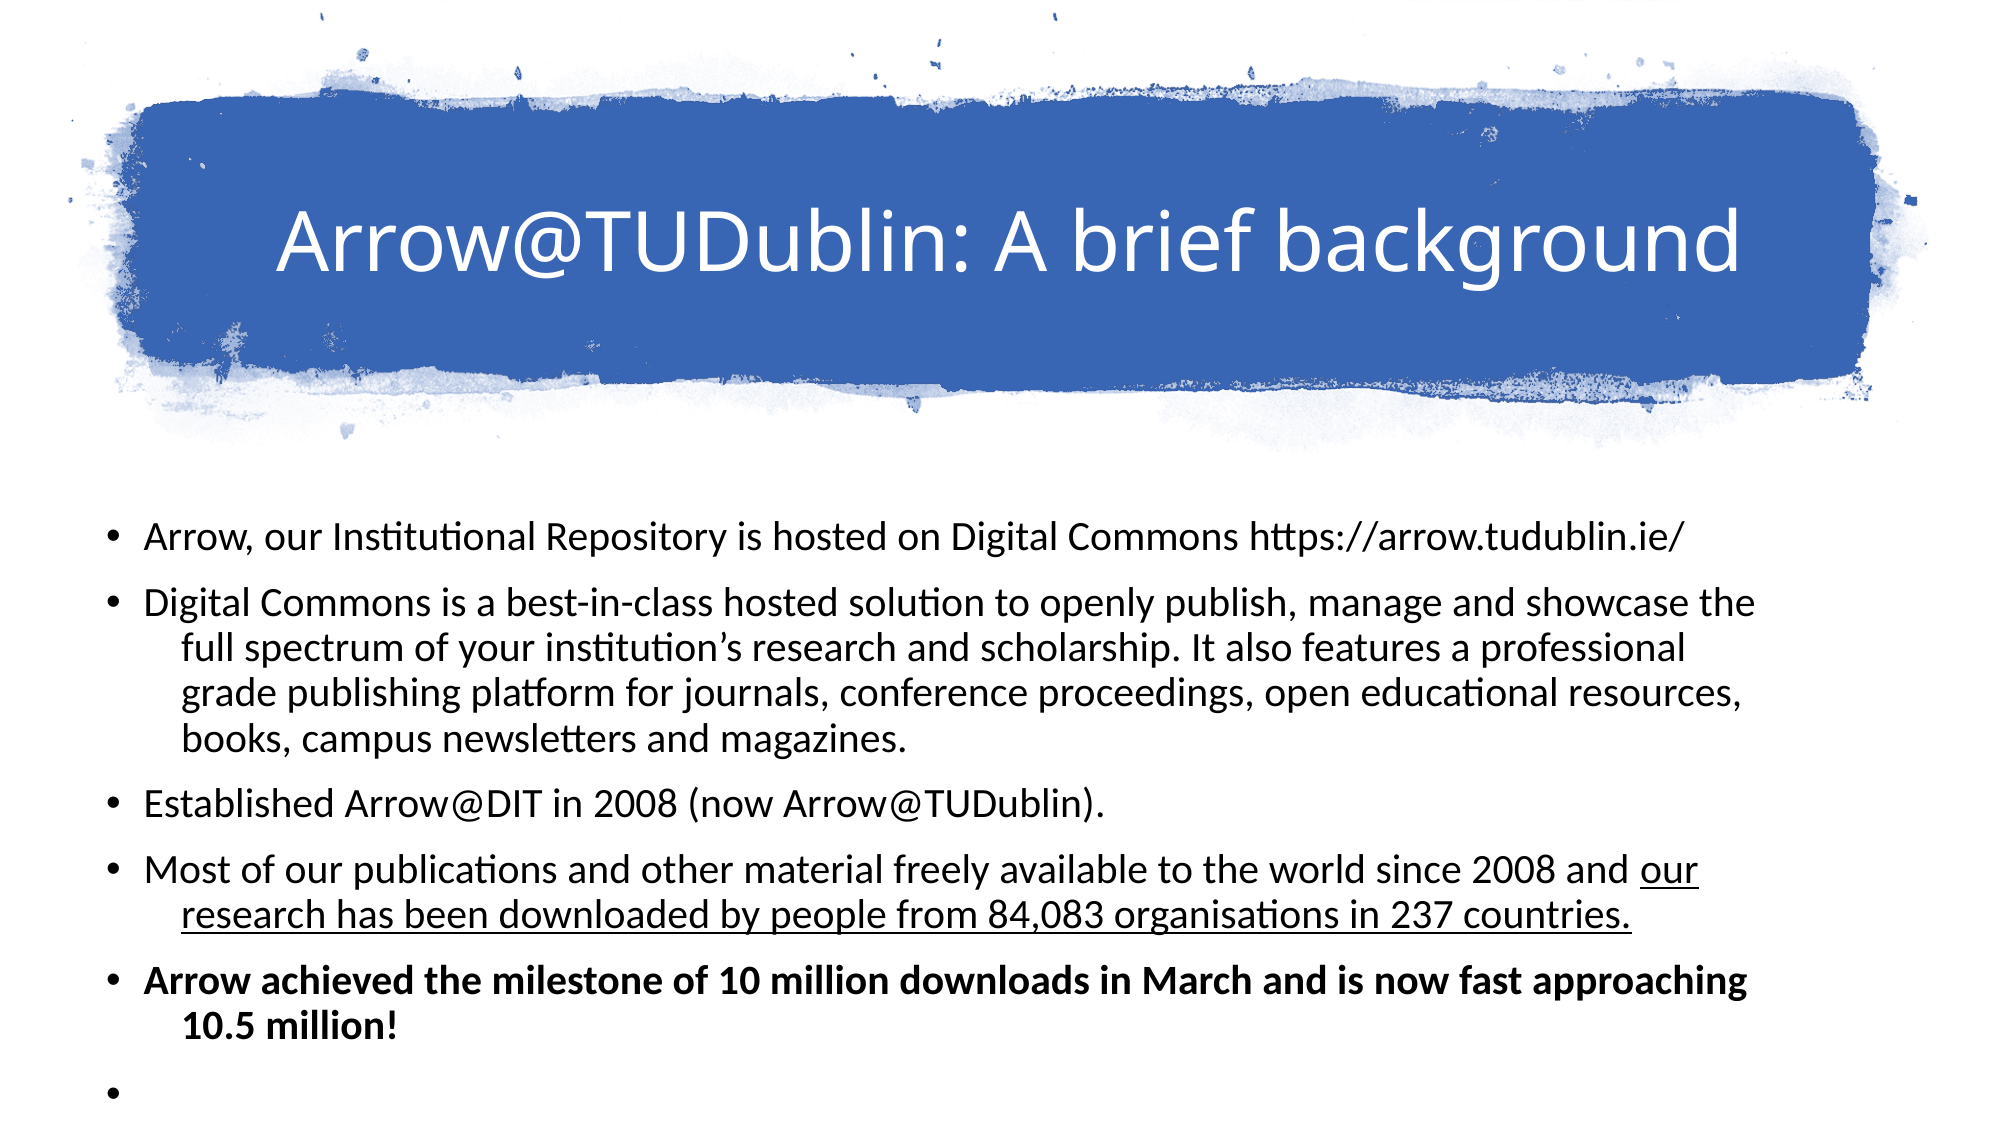

# Arrow@TUDublin: A brief background
Arrow, our Institutional Repository is hosted on Digital Commons https://arrow.tudublin.ie/
Digital Commons is a best-in-class hosted solution to openly publish, manage and showcase the full spectrum of your institution’s research and scholarship. It also features a professional grade publishing platform for journals, conference proceedings, open educational resources, books, campus newsletters and magazines.
Established Arrow@DIT in 2008 (now Arrow@TUDublin).
Most of our publications and other material freely available to the world since 2008 and our research has been downloaded by people from 84,083 organisations in 237 countries.
Arrow achieved the milestone of 10 million downloads in March and is now fast approaching 10.5 million!